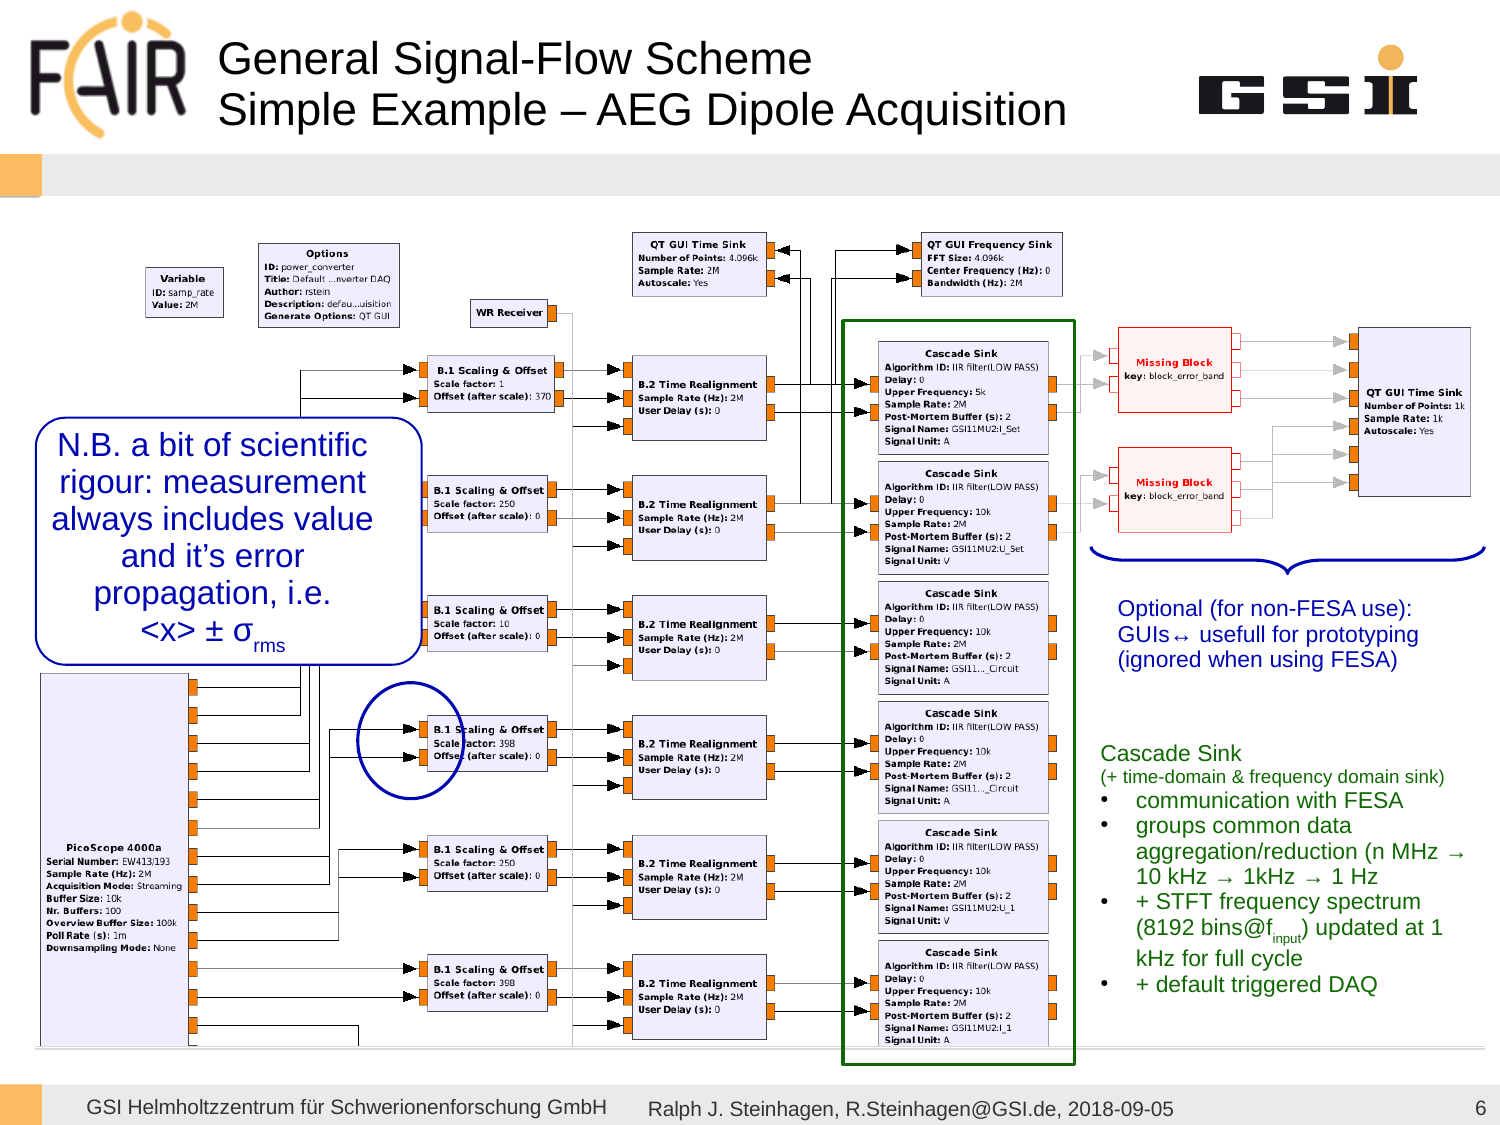

# General Signal-Flow Scheme Simple Example – AEG Dipole Acquisition
Cascade Sink (+ time‑domain & frequency domain sink)
communication with FESA
groups common data aggregation/reduction (n MHz → 10 kHz → 1kHz → 1 Hz
+ STFT frequency spectrum (8192 bins@finput) updated at 1 kHz for full cycle
+ default triggered DAQ
N.B. a bit of scientific rigour: measurement always includes value and it’s error propagation, i.e. <x> ± σrms
Optional (for non-FESA use):
GUIs↔ usefull for prototyping
(ignored when using FESA)